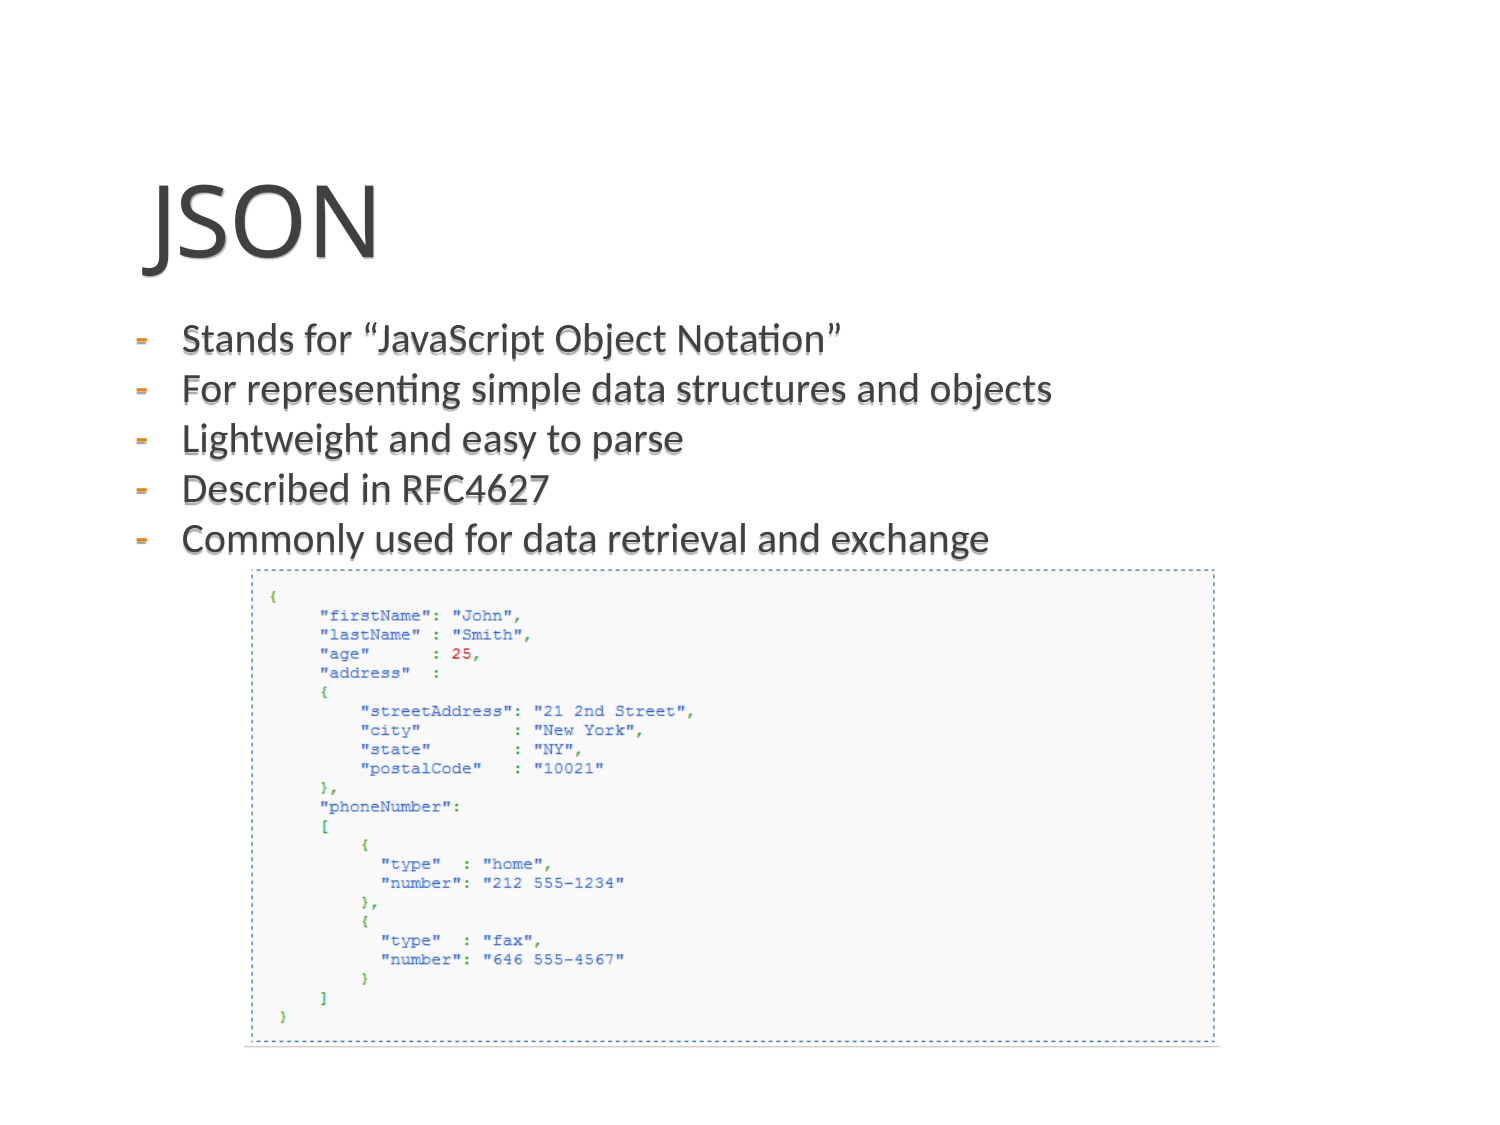

# JSON
Stands for “JavaScript Object Notation”
For representing simple data structures and objects
Lightweight and easy to parse
Described in RFC4627
Commonly used for data retrieval and exchange
Copyright © Ricci IEONG for UST training 2024
35